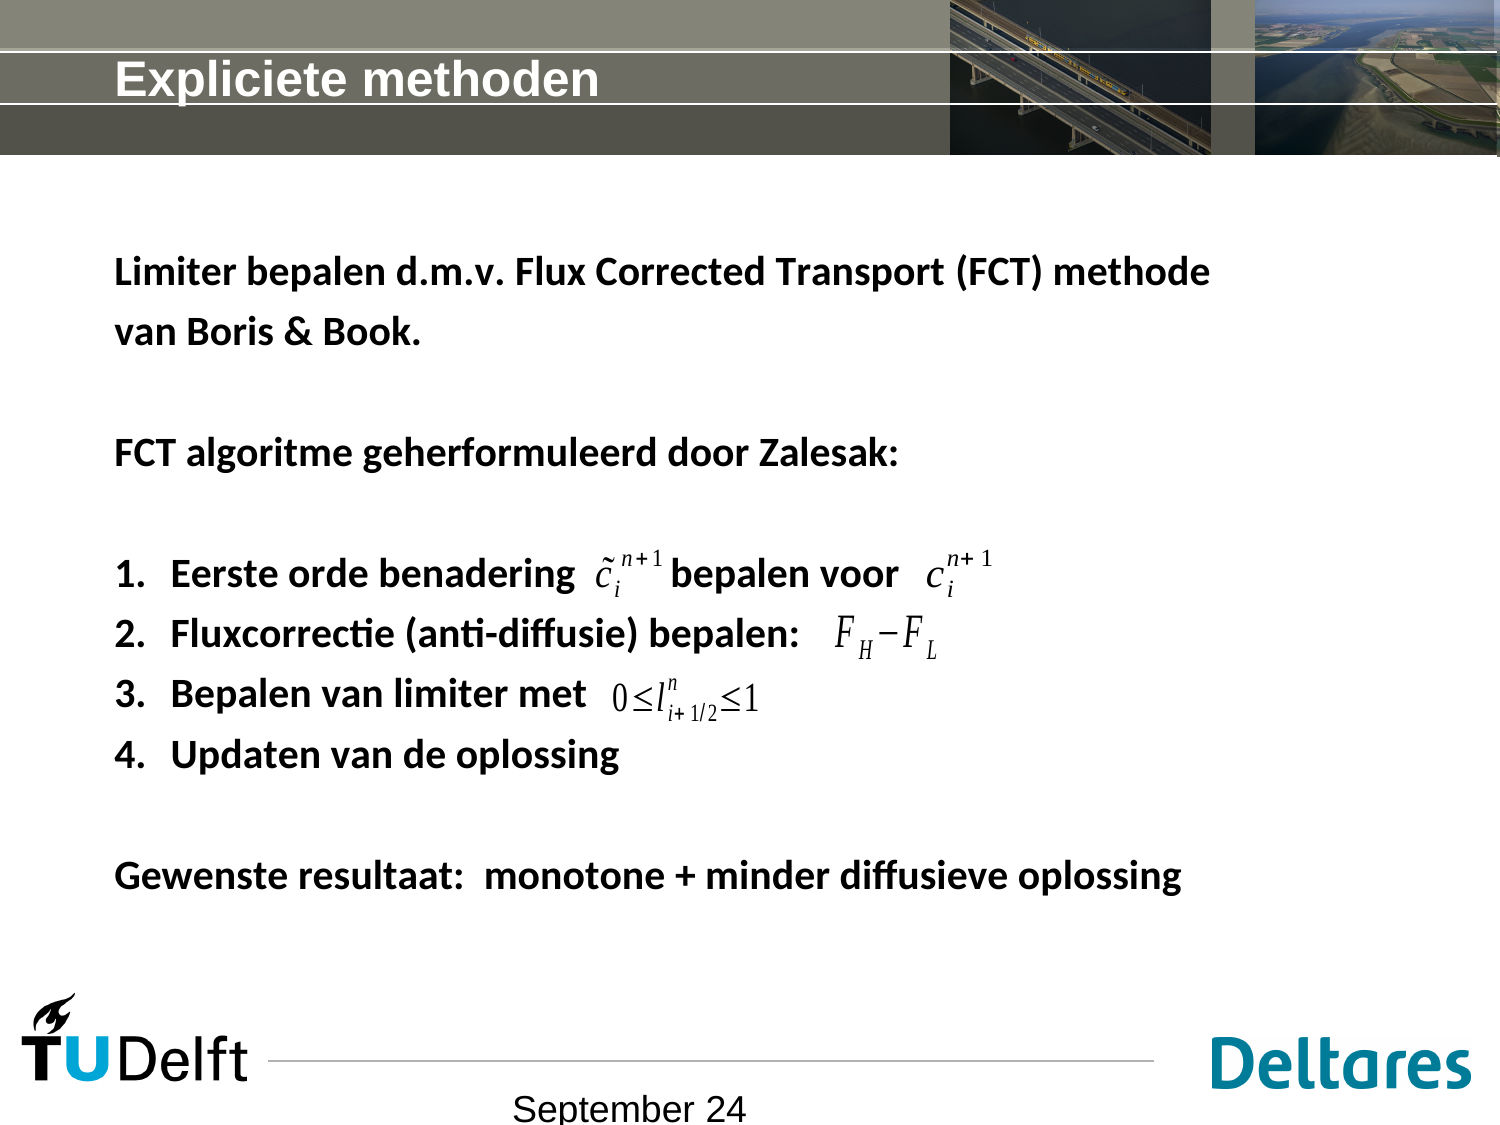

# Expliciete methoden
Limiter bepalen d.m.v. Flux Corrected Transport (FCT) methode
van Boris & Book.
FCT algoritme geherformuleerd door Zalesak:
Eerste orde benadering bepalen voor
Fluxcorrectie (anti-diffusie) bepalen:
Bepalen van limiter met
Updaten van de oplossing
Gewenste resultaat: monotone + minder diffusieve oplossing